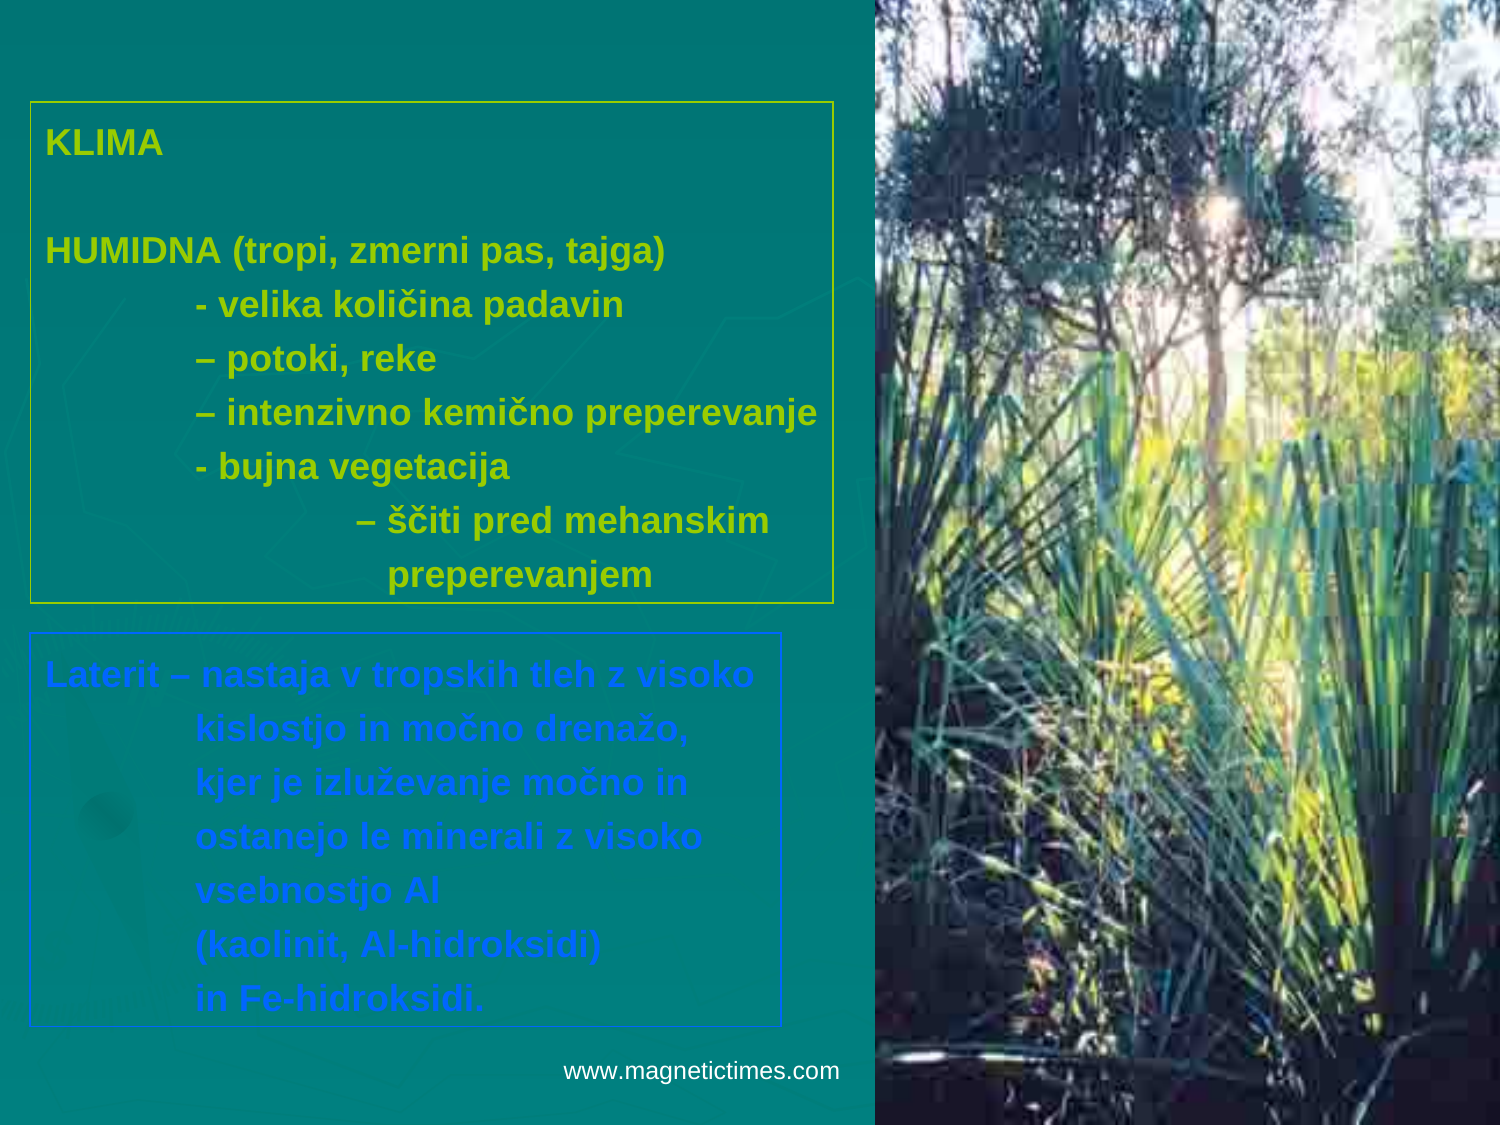

KLIMA
HUMIDNA (tropi, zmerni pas, tajga)
	- velika količina padavin
	– potoki, reke
	– intenzivno kemično preperevanje
	- bujna vegetacija
		 – ščiti pred mehanskim
		 preperevanjem
Laterit – nastaja v tropskih tleh z visoko
	kislostjo in močno drenažo,
	kjer je izluževanje močno in
	ostanejo le minerali z visoko
	vsebnostjo Al
	(kaolinit, Al-hidroksidi)
	in Fe-hidroksidi.
www.magnetictimes.com